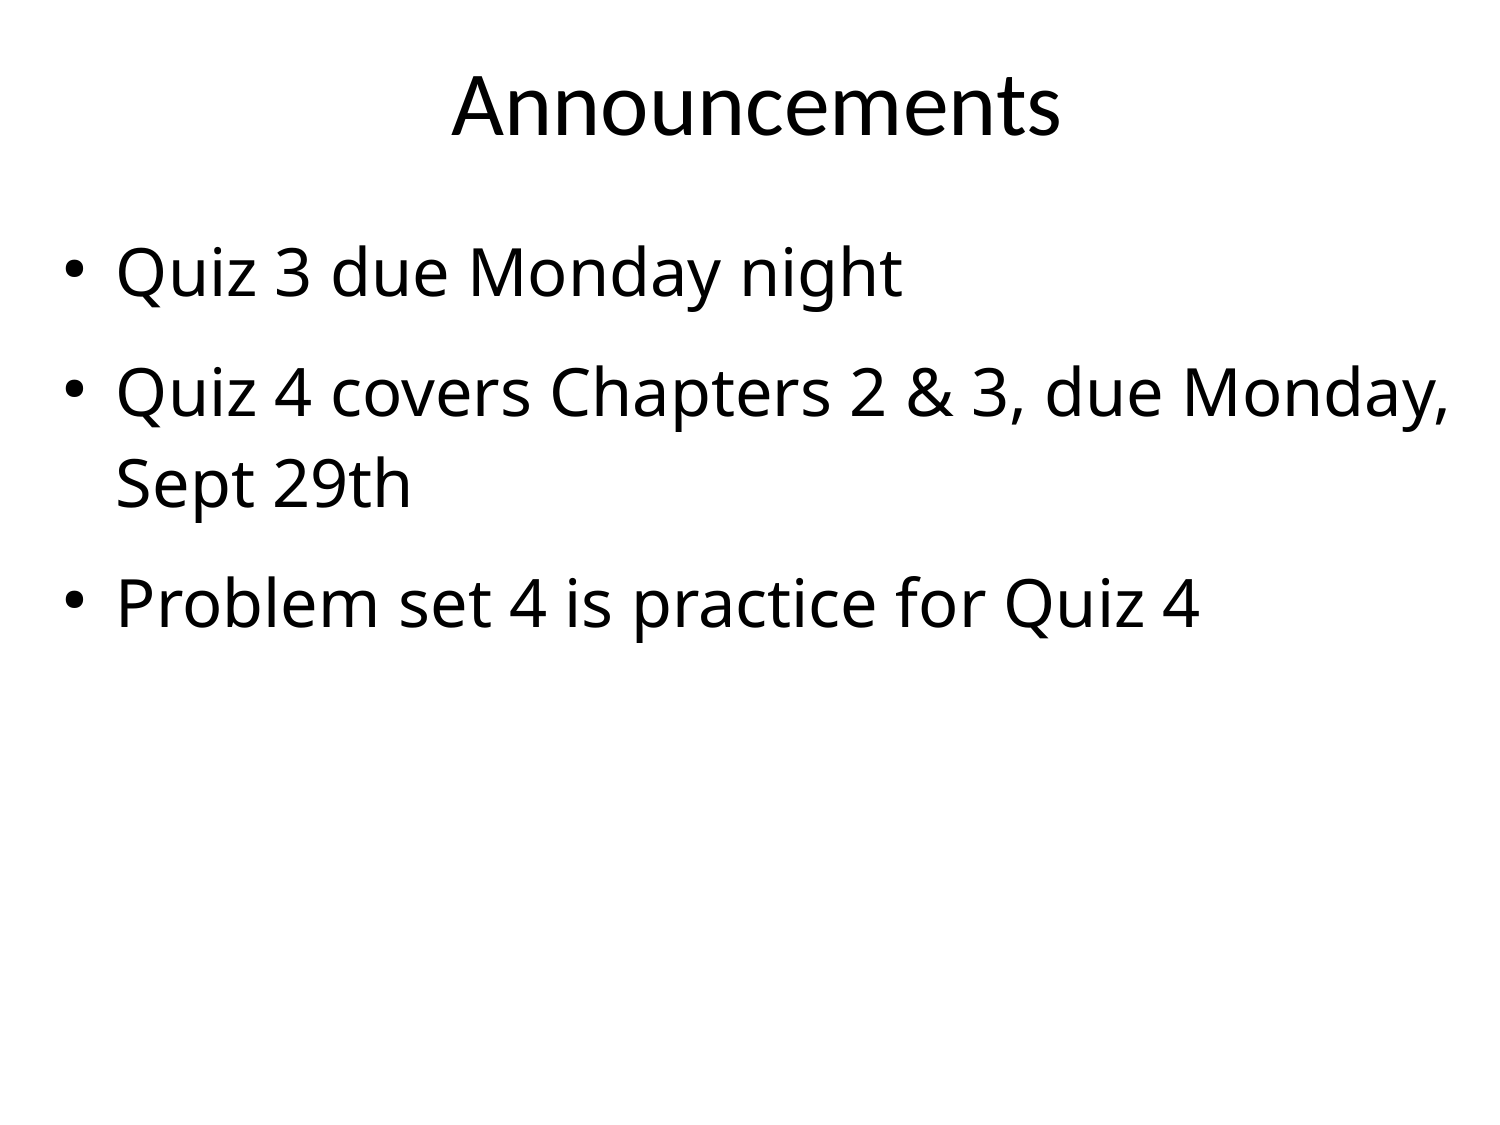

# Announcements
Quiz 3 due Monday night
Quiz 4 covers Chapters 2 & 3, due Monday, Sept 29th
Problem set 4 is practice for Quiz 4